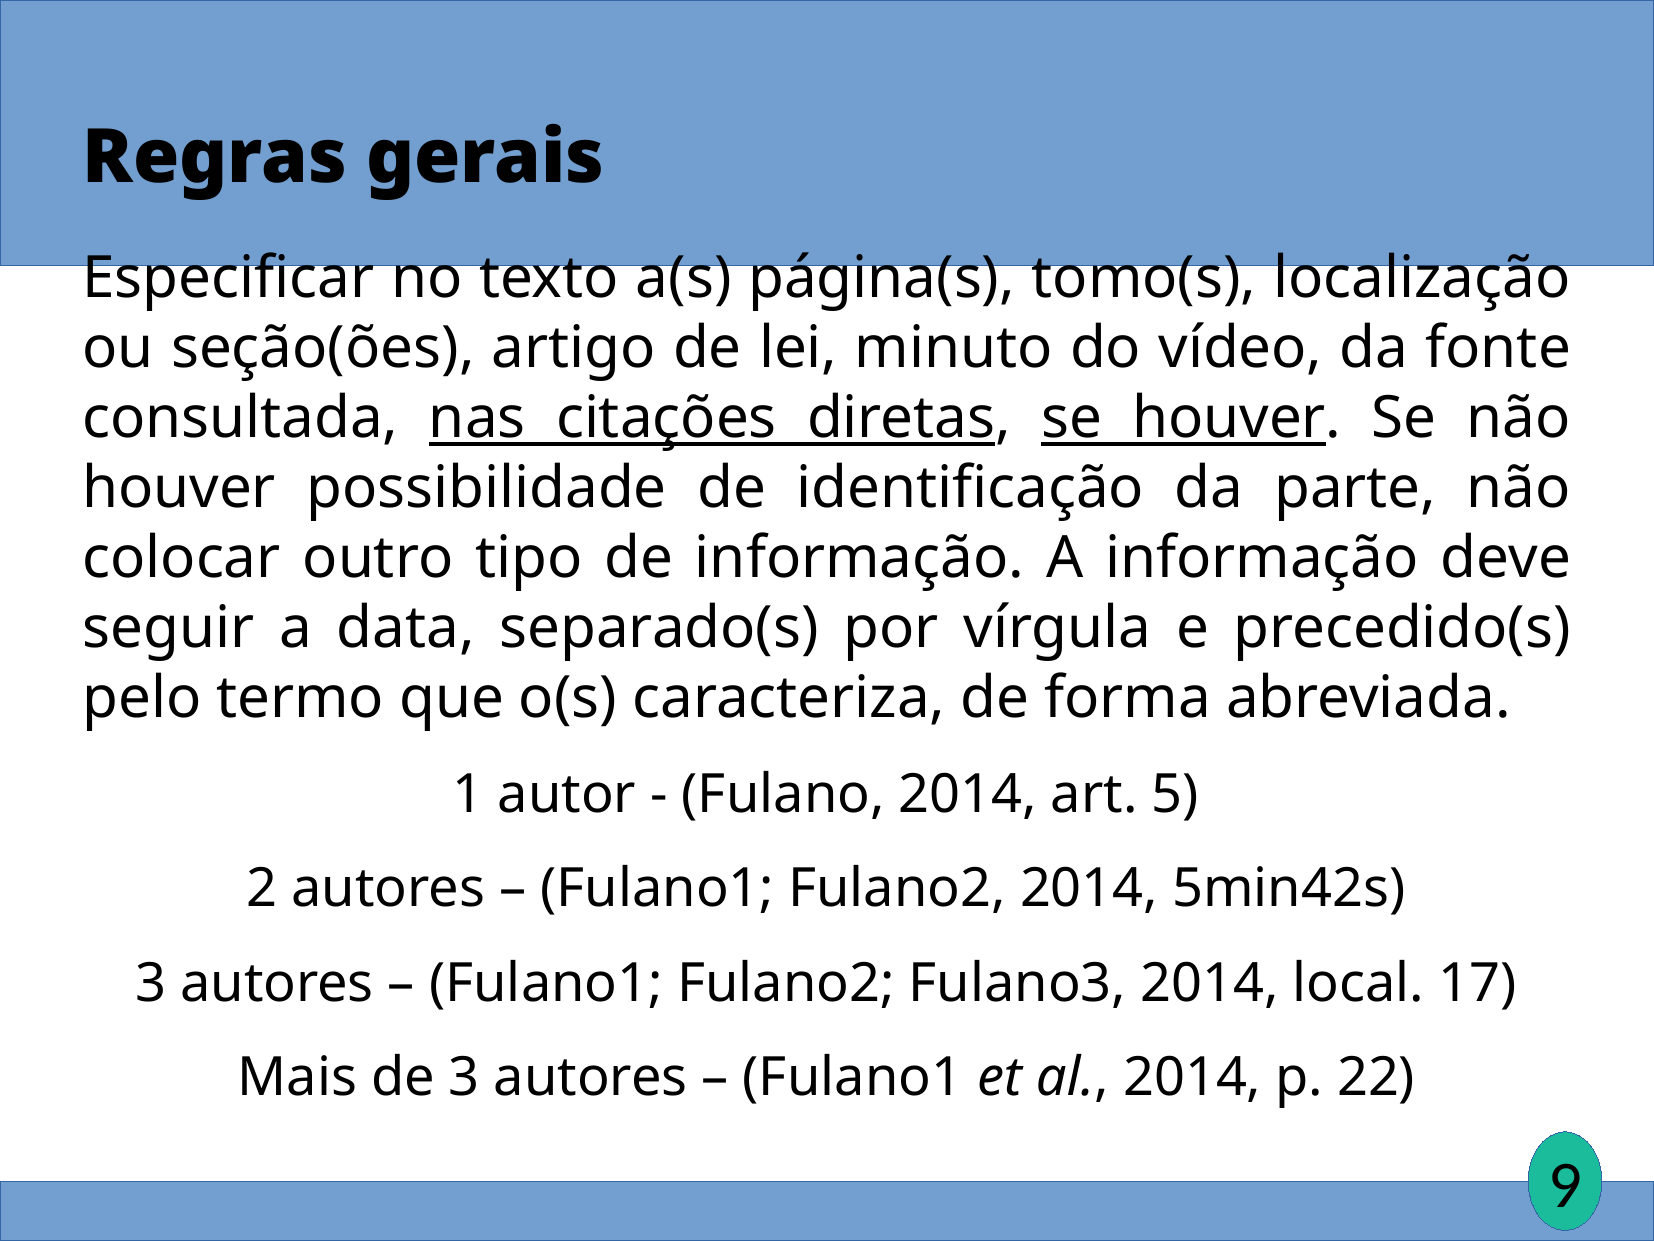

# Regras gerais
Especificar no texto a(s) página(s), tomo(s), localização ou seção(ões), artigo de lei, minuto do vídeo, da fonte consultada, nas citações diretas, se houver. Se não houver possibilidade de identificação da parte, não colocar outro tipo de informação. A informação deve seguir a data, separado(s) por vírgula e precedido(s) pelo termo que o(s) caracteriza, de forma abreviada.
1 autor - (Fulano, 2014, art. 5)
2 autores – (Fulano1; Fulano2, 2014, 5min42s)
3 autores – (Fulano1; Fulano2; Fulano3, 2014, local. 17)
Mais de 3 autores – (Fulano1 et al., 2014, p. 22)